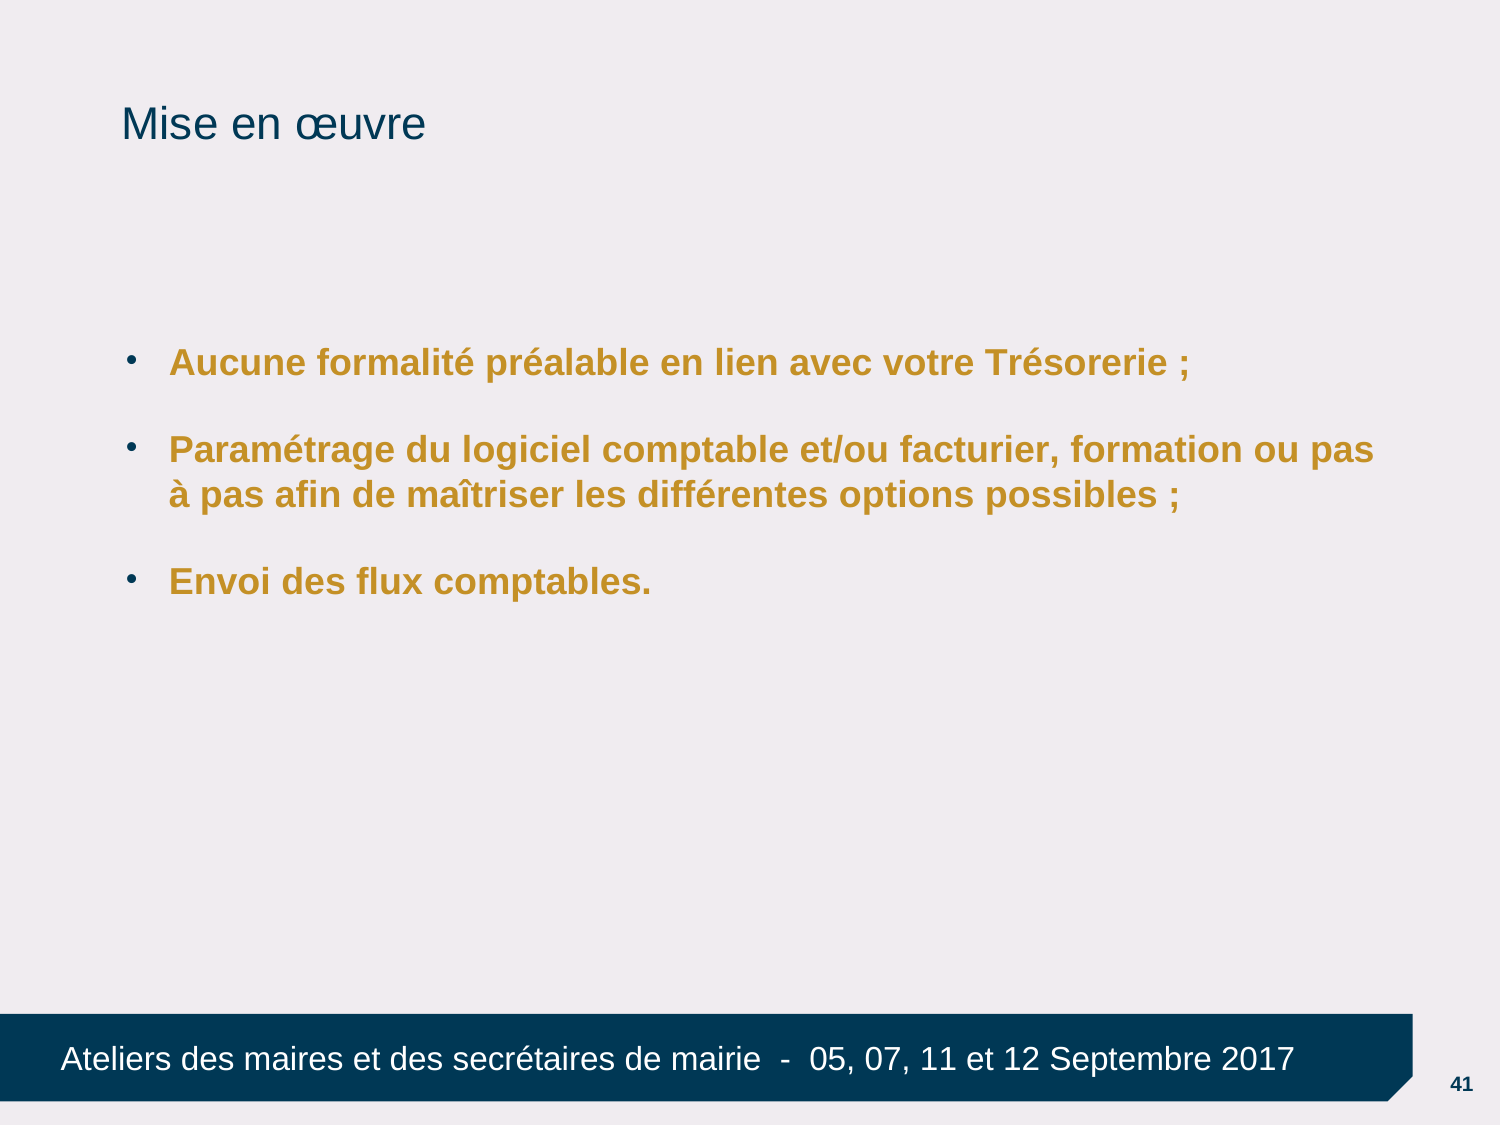

# Mise en œuvre
Aucune formalité préalable en lien avec votre Trésorerie ;
Paramétrage du logiciel comptable et/ou facturier, formation ou pas à pas afin de maîtriser les différentes options possibles ;
Envoi des flux comptables.